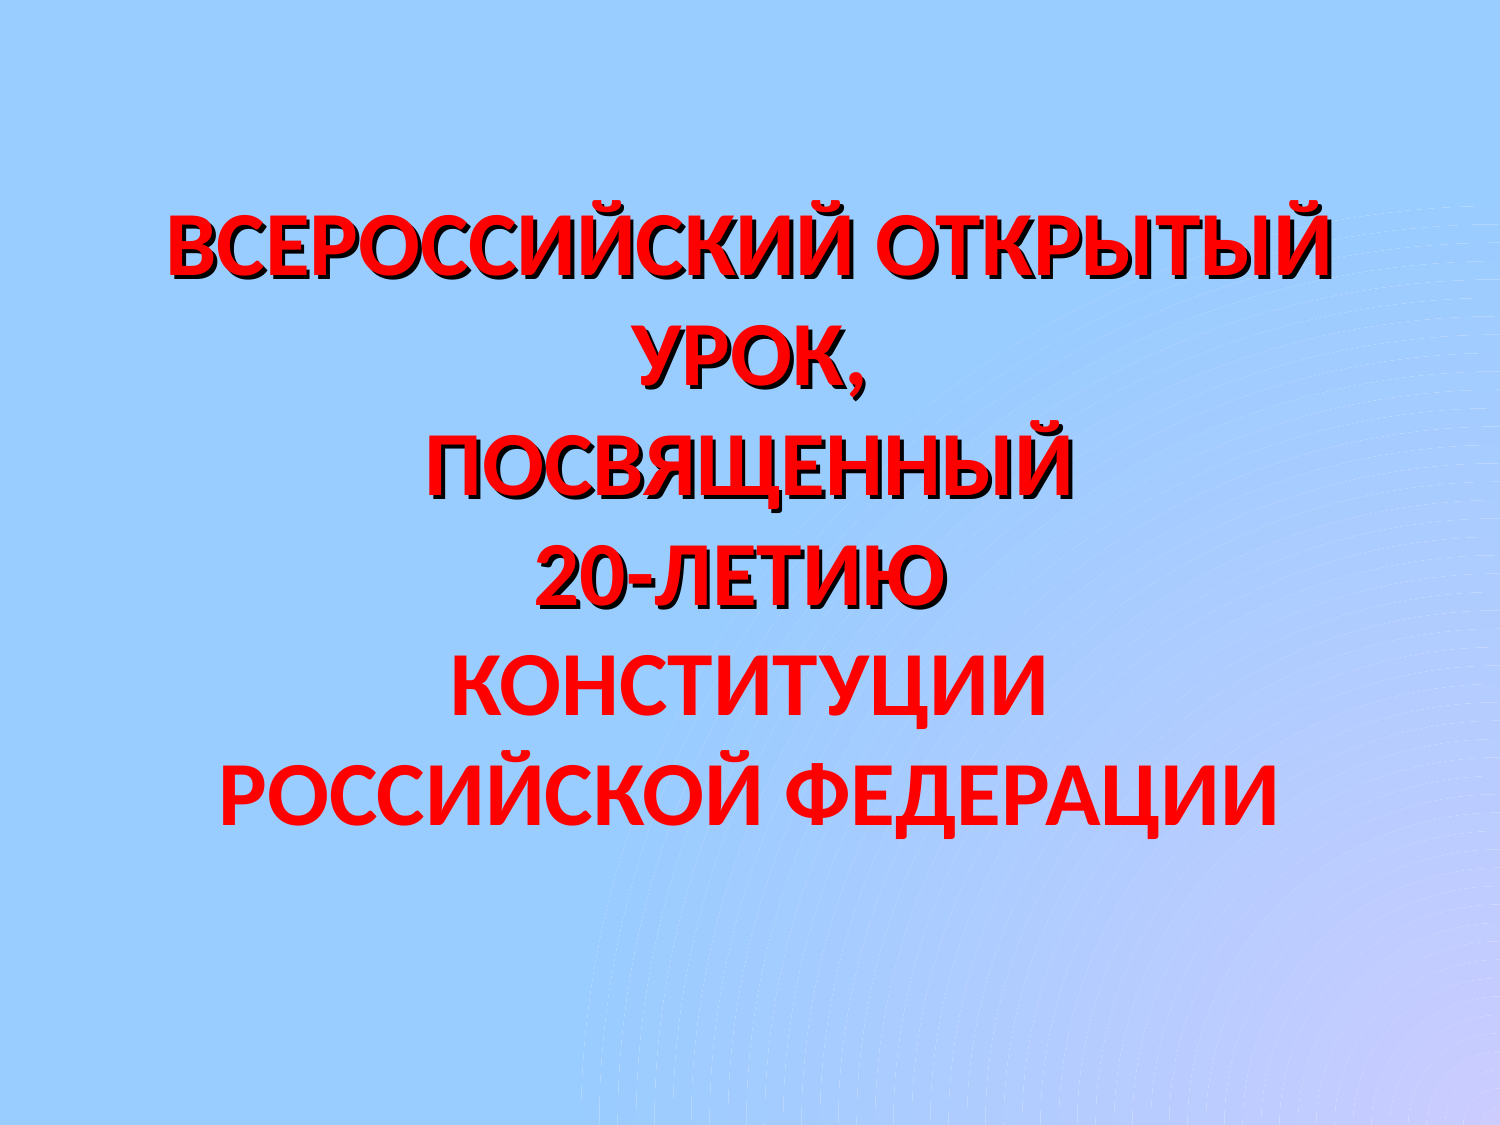

# ВСЕРОССИЙСКИЙ ОТКРЫТЫЙ УРОК, ПОСВЯЩЕННЫЙ 20-ЛЕТИЮ КОНСТИТУЦИИ РОССИЙСКОЙ ФЕДЕРАЦИИ